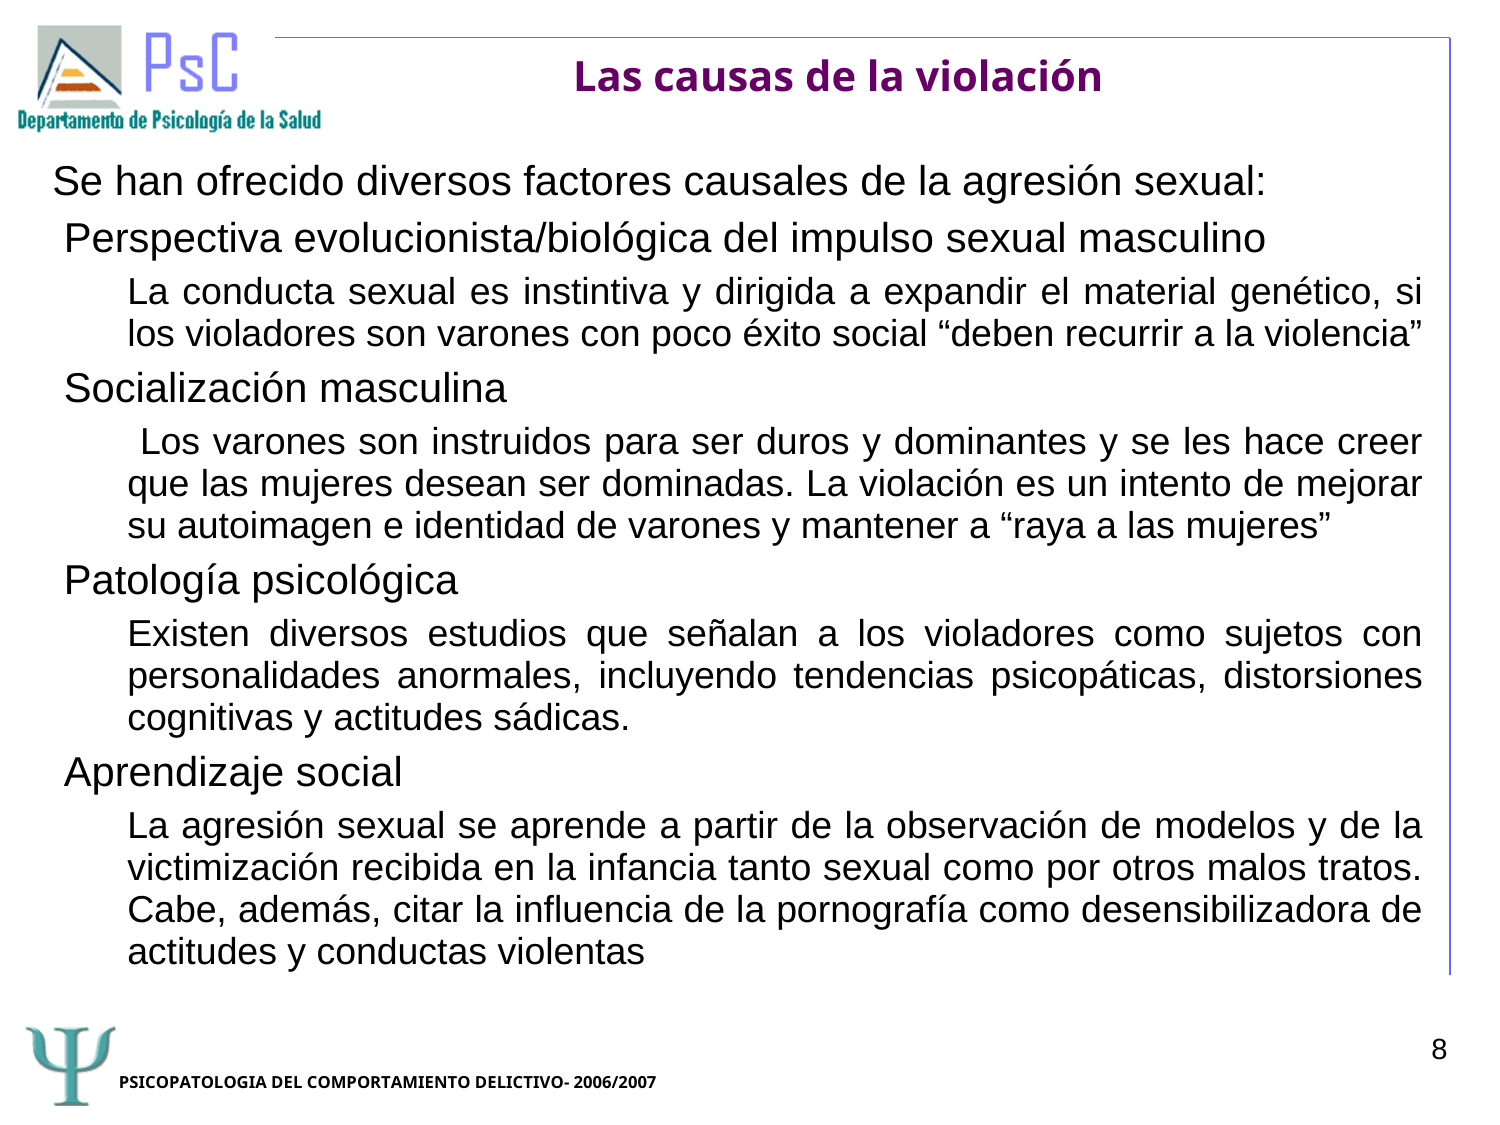

# Las causas de la violación
Se han ofrecido diversos factores causales de la agresión sexual:
 Perspectiva evolucionista/biológica del impulso sexual masculino
La conducta sexual es instintiva y dirigida a expandir el material genético, si los violadores son varones con poco éxito social “deben recurrir a la violencia”
 Socialización masculina
 Los varones son instruidos para ser duros y dominantes y se les hace creer que las mujeres desean ser dominadas. La violación es un intento de mejorar su autoimagen e identidad de varones y mantener a “raya a las mujeres”
 Patología psicológica
Existen diversos estudios que señalan a los violadores como sujetos con personalidades anormales, incluyendo tendencias psicopáticas, distorsiones cognitivas y actitudes sádicas.
 Aprendizaje social
La agresión sexual se aprende a partir de la observación de modelos y de la victimización recibida en la infancia tanto sexual como por otros malos tratos. Cabe, además, citar la influencia de la pornografía como desensibilizadora de actitudes y conductas violentas
8